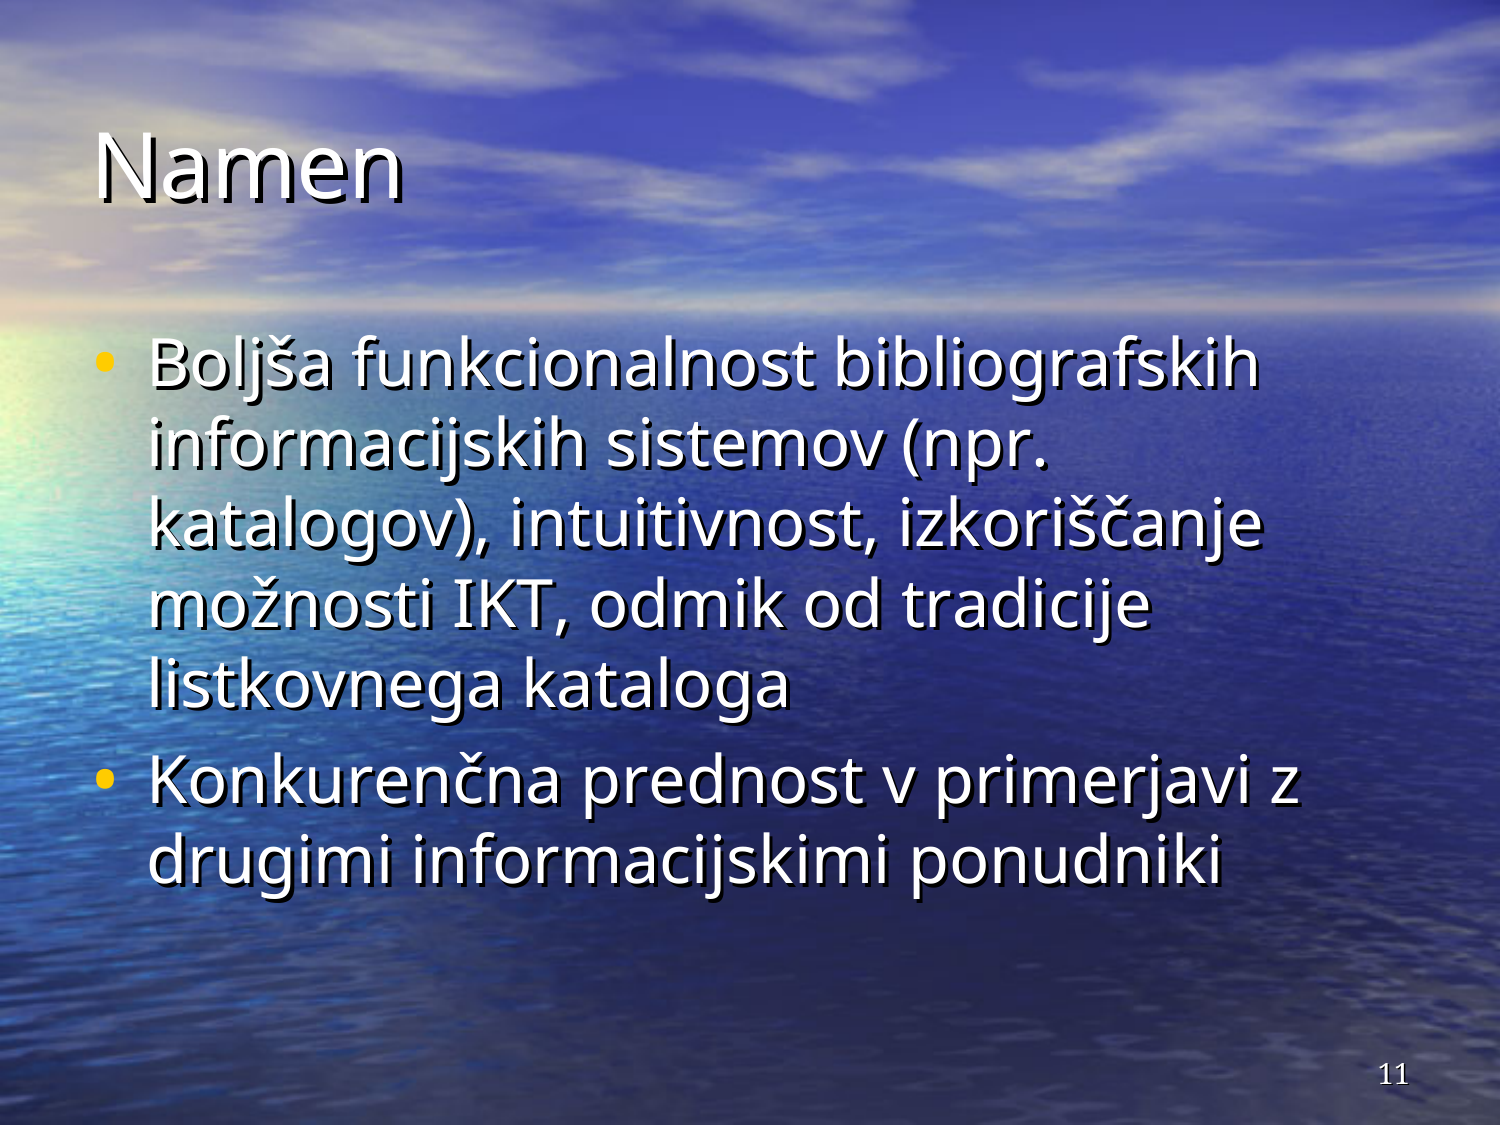

# Namen
Boljša funkcionalnost bibliografskih informacijskih sistemov (npr. katalogov), intuitivnost, izkoriščanje možnosti IKT, odmik od tradicije listkovnega kataloga
Konkurenčna prednost v primerjavi z drugimi informacijskimi ponudniki